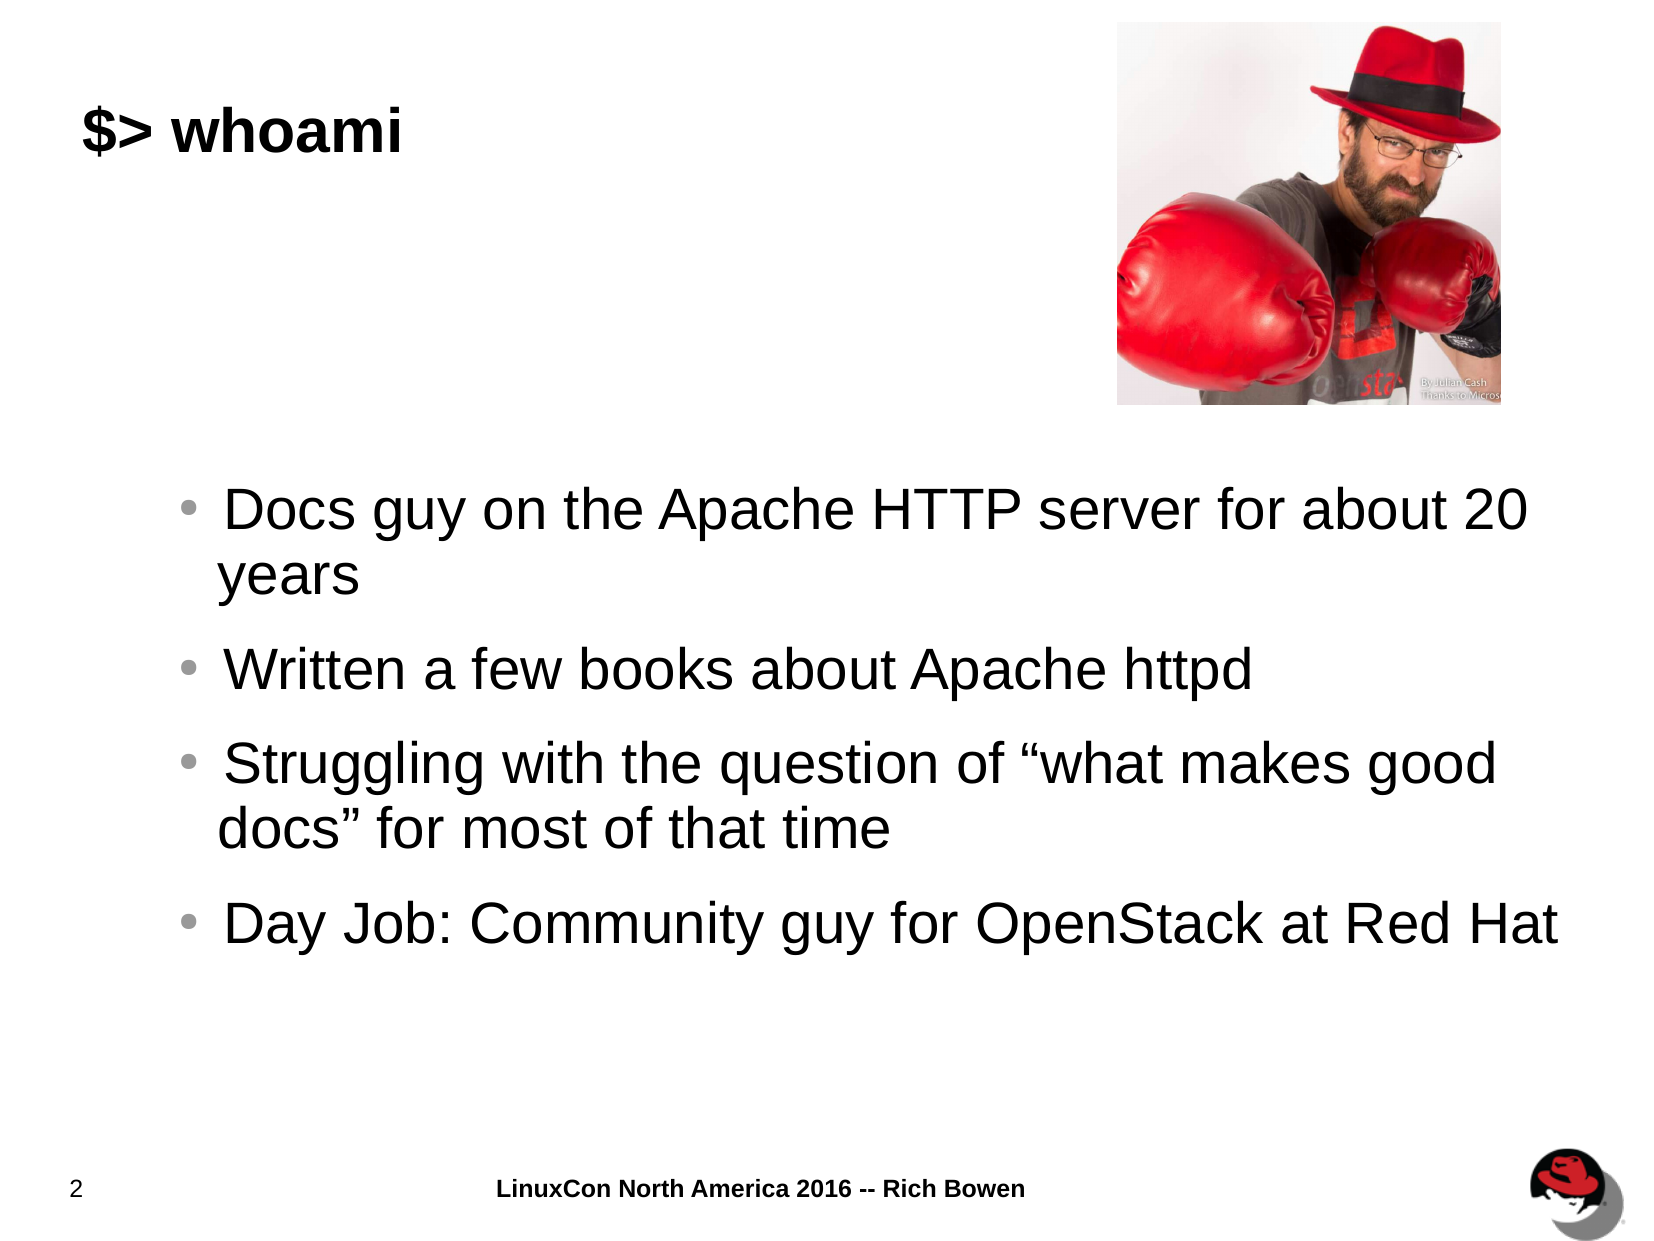

# $> whoami
Docs guy on the Apache HTTP server for about 20 years
Written a few books about Apache httpd
Struggling with the question of “what makes good docs” for most of that time
Day Job: Community guy for OpenStack at Red Hat